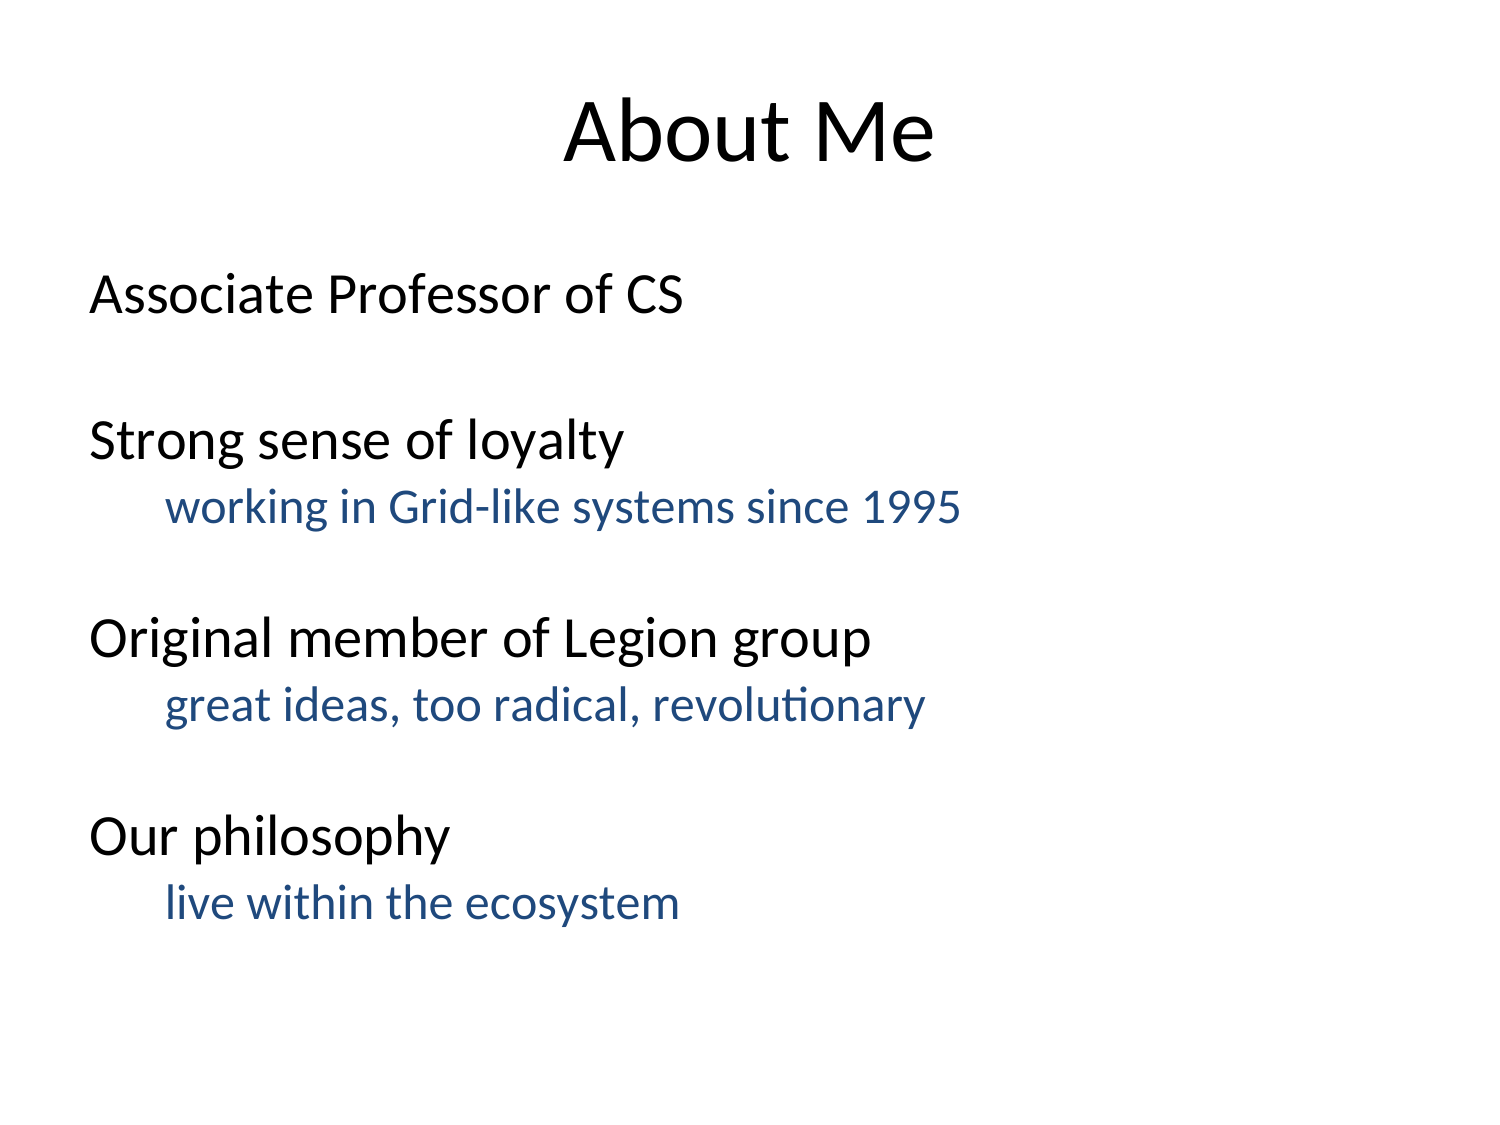

# About Me
Associate Professor of CS
Strong sense of loyalty
working in Grid-like systems since 1995
Original member of Legion group
great ideas, too radical, revolutionary
Our philosophy
live within the ecosystem